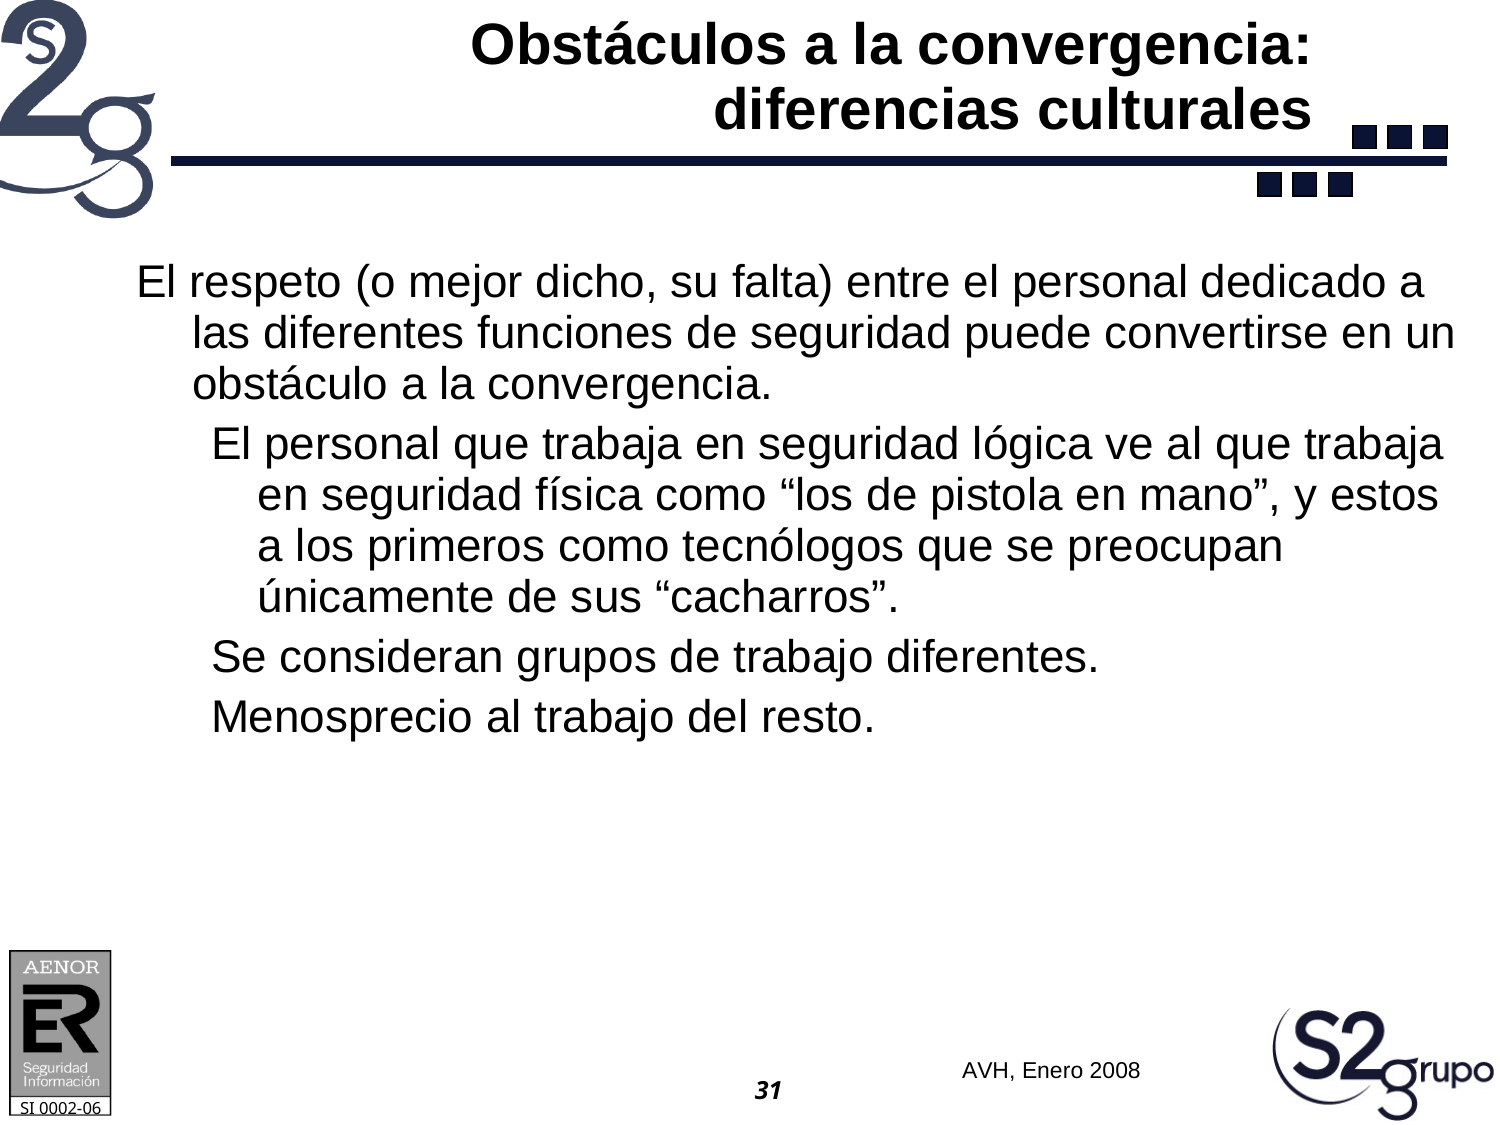

# Obstáculos a la convergencia: diferencias culturales
El respeto (o mejor dicho, su falta) entre el personal dedicado a las diferentes funciones de seguridad puede convertirse en un obstáculo a la convergencia.
El personal que trabaja en seguridad lógica ve al que trabaja en seguridad física como “los de pistola en mano”, y estos a los primeros como tecnólogos que se preocupan únicamente de sus “cacharros”.
Se consideran grupos de trabajo diferentes.
Menosprecio al trabajo del resto.
AVH, Enero 2008